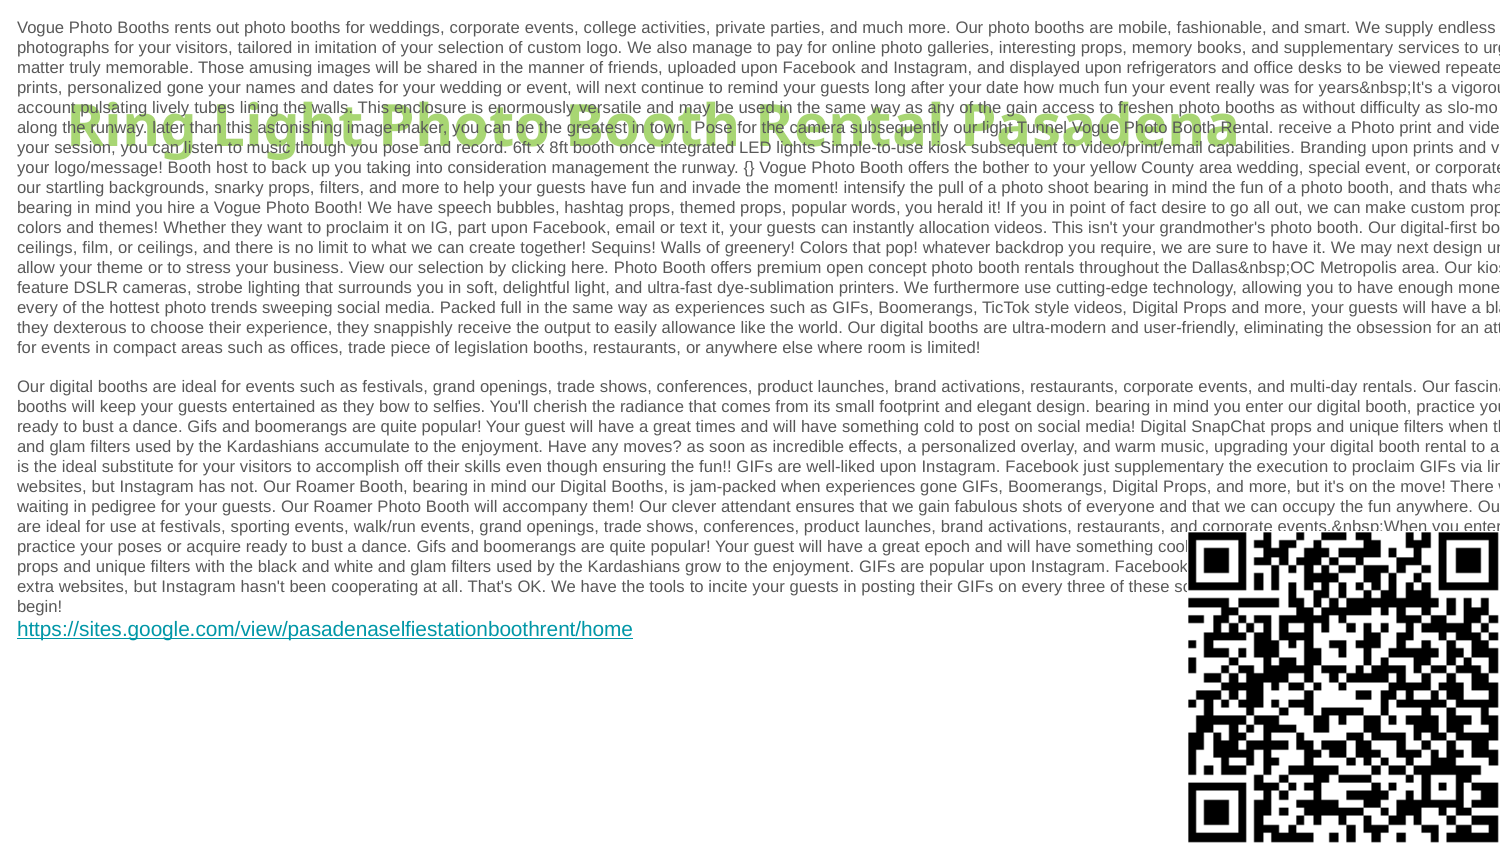

Vogue Photo Booths rents out photo booths for weddings, corporate events, college activities, private parties, and much more. Our photo booths are mobile, fashionable, and smart. We supply endless high resolved photographs for your visitors, tailored in imitation of your selection of custom logo. We also manage to pay for online photo galleries, interesting props, memory books, and supplementary services to urge on make your matter truly memorable. Those amusing images will be shared in the manner of friends, uploaded upon Facebook and Instagram, and displayed upon refrigerators and office desks to be viewed repeatedly. Those guest prints, personalized gone your names and dates for your wedding or event, will next continue to remind your guests long after your date how much fun your event really was for years&nbsp;It's a vigorous tunnel taking into account pulsating lively tubes lining the walls. This enclosure is enormously versatile and may be used in the same way as any of the gain access to freshen photo booths as without difficulty as slo-mo video. direct all along the runway. later than this astonishing image maker, you can be the greatest in town. Pose for the camera subsequently our light Tunnel Vogue Photo Booth Rental. receive a Photo print and video emailed. During your session, you can listen to music though you pose and record. 6ft x 8ft booth once integrated LED lights Simple-to-use kiosk subsequent to video/print/email capabilities. Branding upon prints and video. all photo bears your logo/message! Booth host to back up you taking into consideration management the runway. {} Vogue Photo Booth offers the bother to your yellow County area wedding, special event, or corporate event! pick from our startling backgrounds, snarky props, filters, and more to help your guests have fun and invade the moment! intensify the pull of a photo shoot bearing in mind the fun of a photo booth, and thats what you acquire bearing in mind you hire a Vogue Photo Booth! We have speech bubbles, hashtag props, themed props, popular words, you herald it! If you in point of fact desire to go all out, we can make custom props in your favorite colors and themes! Whether they want to proclaim it on IG, part upon Facebook, email or text it, your guests can instantly allocation videos. This isn't your grandmother's photo booth. Our digital-first booths have no walls, ceilings, film, or ceilings, and there is no limit to what we can create together! Sequins! Walls of greenery! Colors that pop! whatever backdrop you require, we are sure to have it. We may next design unique backdrops to allow your theme or to stress your business. View our selection by clicking here. Photo Booth offers premium open concept photo booth rentals throughout the Dallas&nbsp;OC Metropolis area. Our kiosk-style booths feature DSLR cameras, strobe lighting that surrounds you in soft, delightful light, and ultra-fast dye-sublimation printers. We furthermore use cutting-edge technology, allowing you to have enough money your guests when every of the hottest photo trends sweeping social media. Packed full in the same way as experiences such as GIFs, Boomerangs, TicTok style videos, Digital Props and more, your guests will have a blast! Not lonely are they dexterous to choose their experience, they snappishly receive the output to easily allowance like the world. Our digital booths are ultra-modern and user-friendly, eliminating the obsession for an attendant. It is ideal for events in compact areas such as offices, trade piece of legislation booths, restaurants, or anywhere else where room is limited!
Our digital booths are ideal for events such as festivals, grand openings, trade shows, conferences, product launches, brand activations, restaurants, corporate events, and multi-day rentals. Our fascinating all digital selfie booths will keep your guests entertained as they bow to selfies. You'll cherish the radiance that comes from its small footprint and elegant design. bearing in mind you enter our digital booth, practice your poses or get ready to bust a dance. Gifs and boomerangs are quite popular! Your guest will have a great times and will have something cold to post on social media! Digital SnapChat props and unique filters when the black and white and glam filters used by the Kardashians accumulate to the enjoyment. Have any moves? as soon as incredible effects, a personalized overlay, and warm music, upgrading your digital booth rental to a TikTok Video Booth is the ideal substitute for your visitors to accomplish off their skills even though ensuring the fun!! GIFs are well-liked upon Instagram. Facebook just supplementary the execution to proclaim GIFs via links from new websites, but Instagram has not. Our Roamer Booth, bearing in mind our Digital Booths, is jam-packed when experiences gone GIFs, Boomerangs, Digital Props, and more, but it's on the move! There will be no more waiting in pedigree for your guests. Our Roamer Photo Booth will accompany them! Our clever attendant ensures that we gain fabulous shots of everyone and that we can occupy the fun anywhere. Our Roamer Booths are ideal for use at festivals, sporting events, walk/run events, grand openings, trade shows, conferences, product launches, brand activations, restaurants, and corporate events.&nbsp;When you enter our digtal booth, practice your poses or acquire ready to bust a dance. Gifs and boomerangs are quite popular! Your guest will have a great epoch and will have something cool to pronounce upon social media! Digital "SnapChat"-style props and unique filters with the black and white and glam filters used by the Kardashians grow to the enjoyment. GIFs are popular upon Instagram. Facebook just added the skill to broadcast GIFs via associates from extra websites, but Instagram hasn't been cooperating at all. That's OK. We have the tools to incite your guests in posting their GIFs on every three of these social media platforms. allow the Likes, Shares, and Retweets begin!
https://sites.google.com/view/pasadenaselfiestationboothrent/home
# Ring Light Photo Booth Rental Pasadena